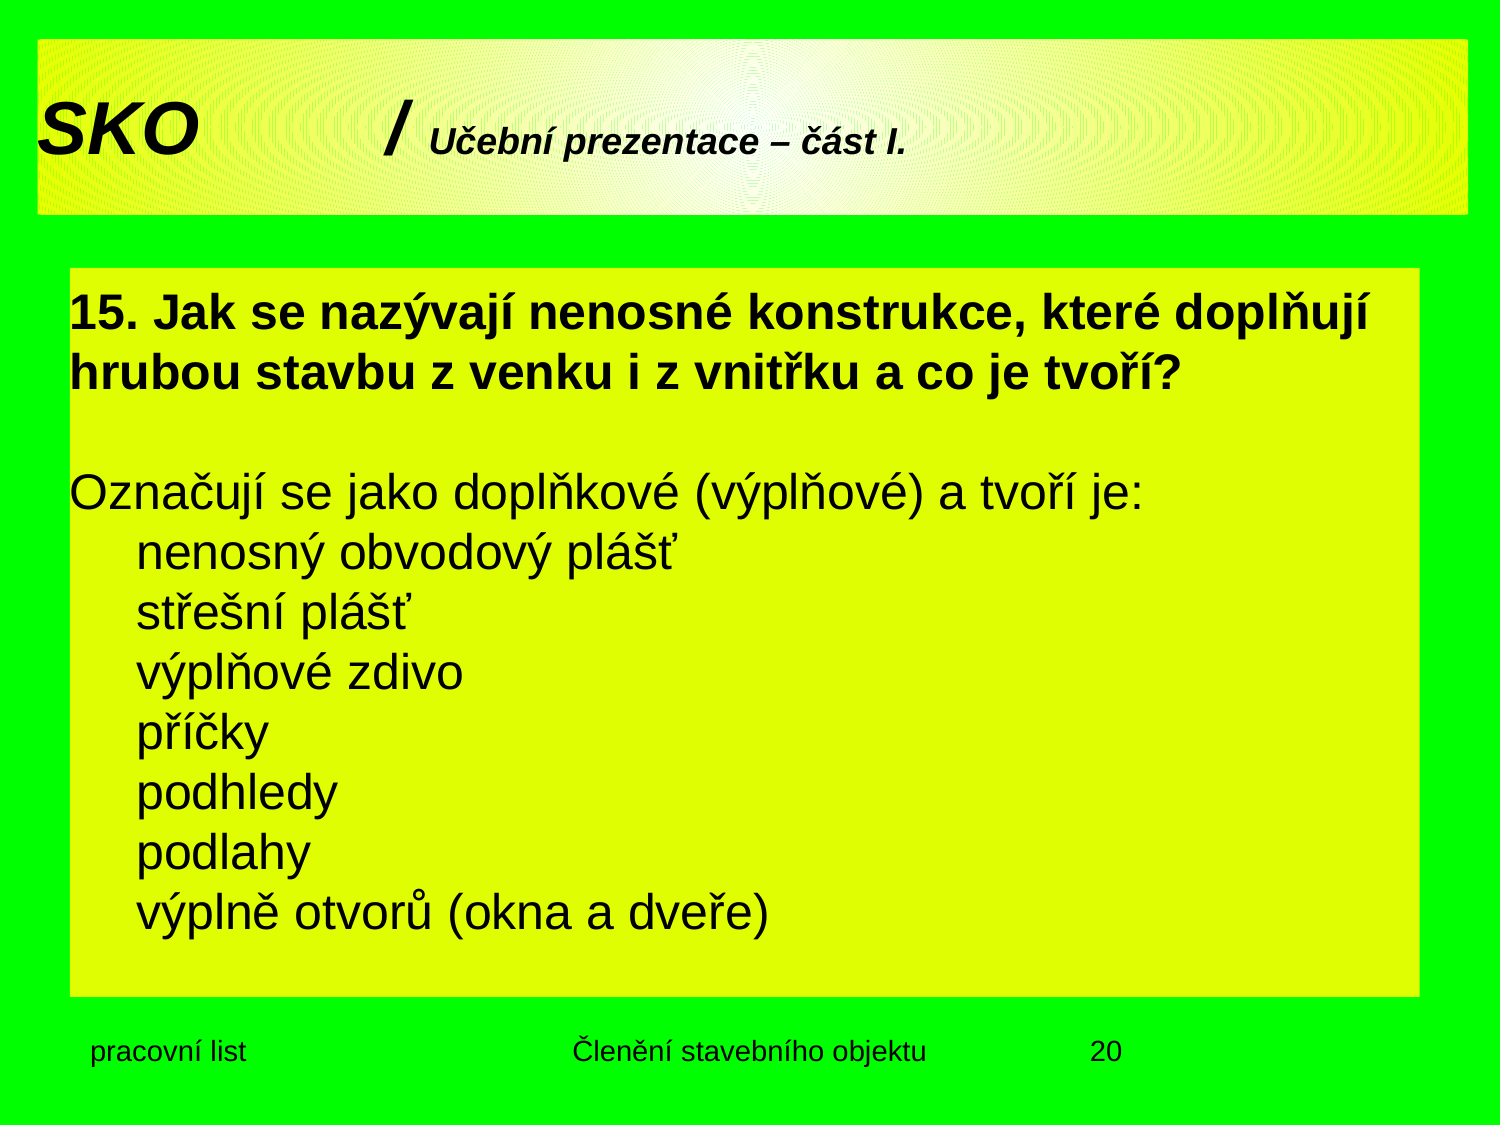

SKO / Učební prezentace – část I.
15. Jak se nazývají nenosné konstrukce, které doplňují hrubou stavbu z venku i z vnitřku a co je tvoří?
Označují se jako doplňkové (výplňové) a tvoří je:
	nenosný obvodový plášť
	střešní plášť
	výplňové zdivo
	příčky
	podhledy
	podlahy
	výplně otvorů (okna a dveře)
pracovní list
Členění stavebního objektu